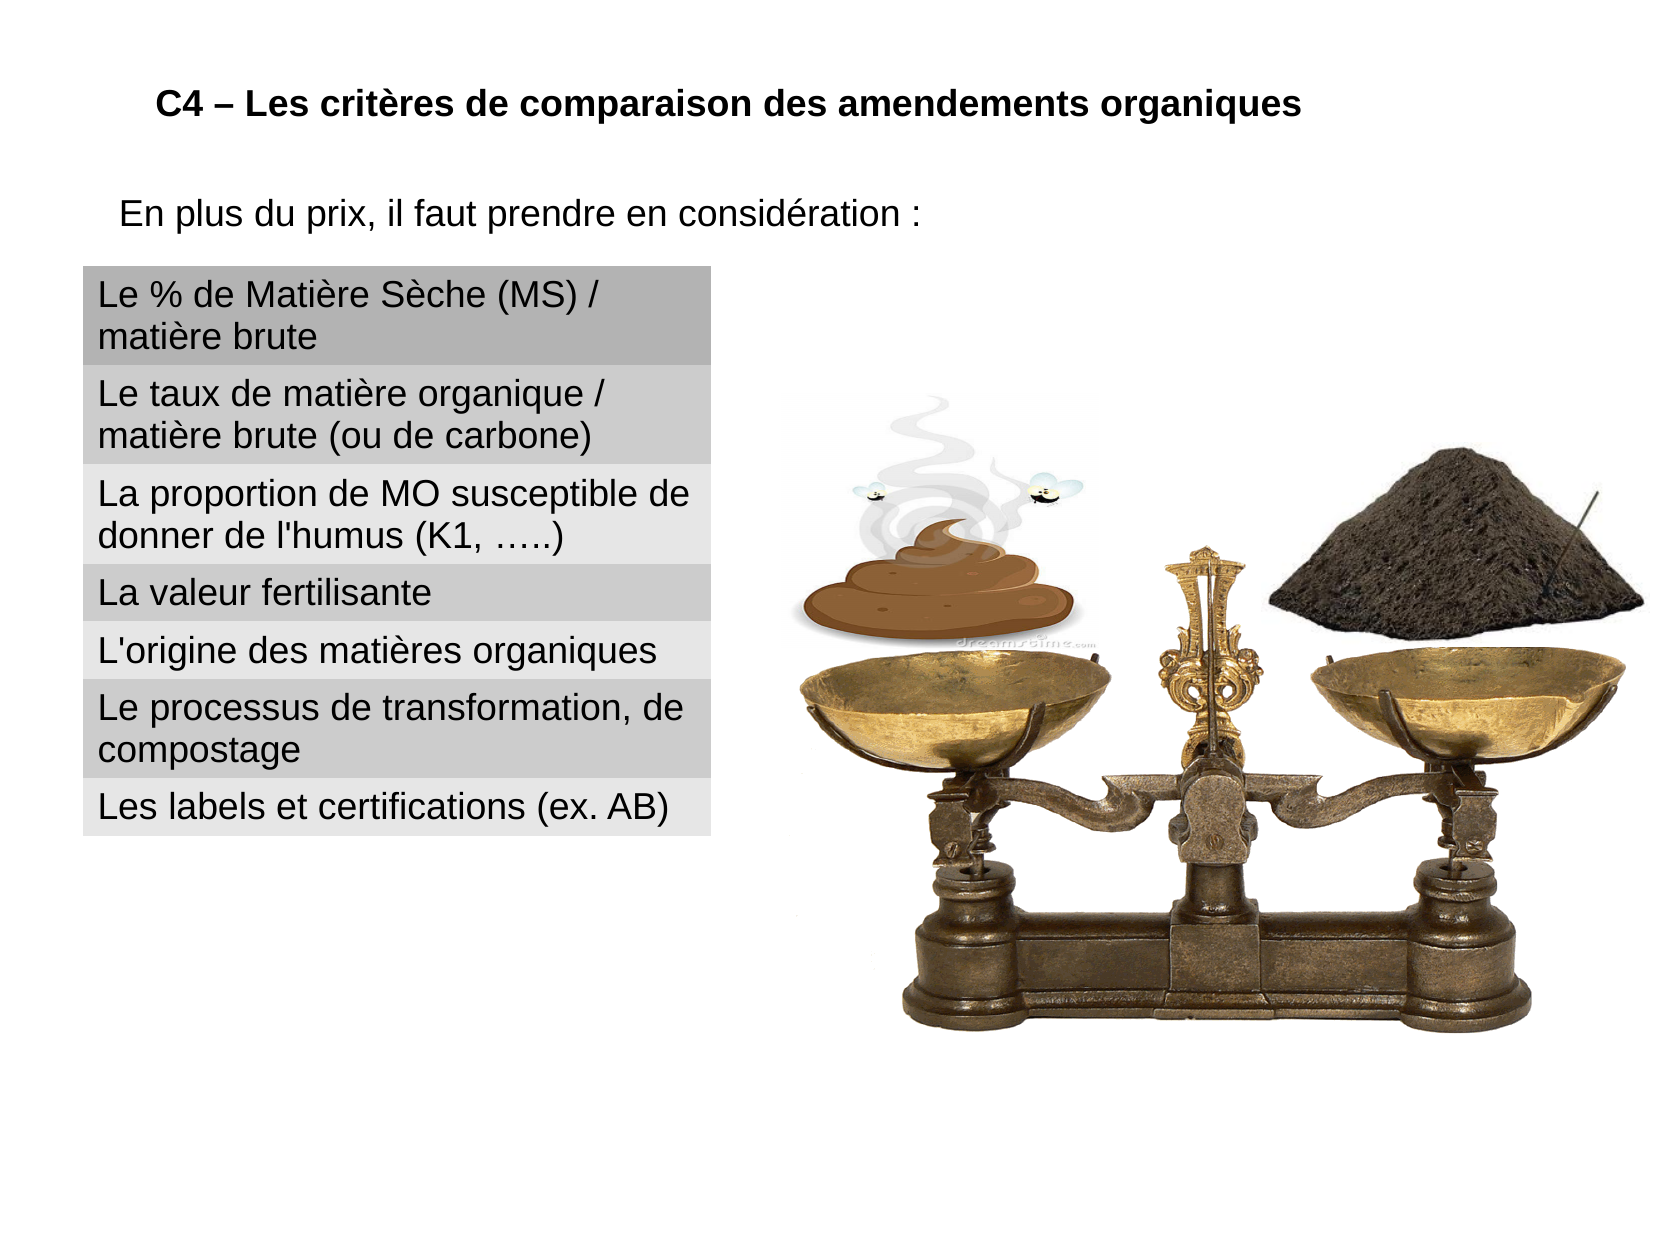

C4 – Les critères de comparaison des amendements organiques
En plus du prix, il faut prendre en considération :
| Le % de Matière Sèche (MS) / matière brute |
| --- |
| Le taux de matière organique / matière brute (ou de carbone) |
| La proportion de MO susceptible de donner de l'humus (K1, …..) |
| La valeur fertilisante |
| L'origine des matières organiques |
| Le processus de transformation, de compostage |
| Les labels et certifications (ex. AB) |